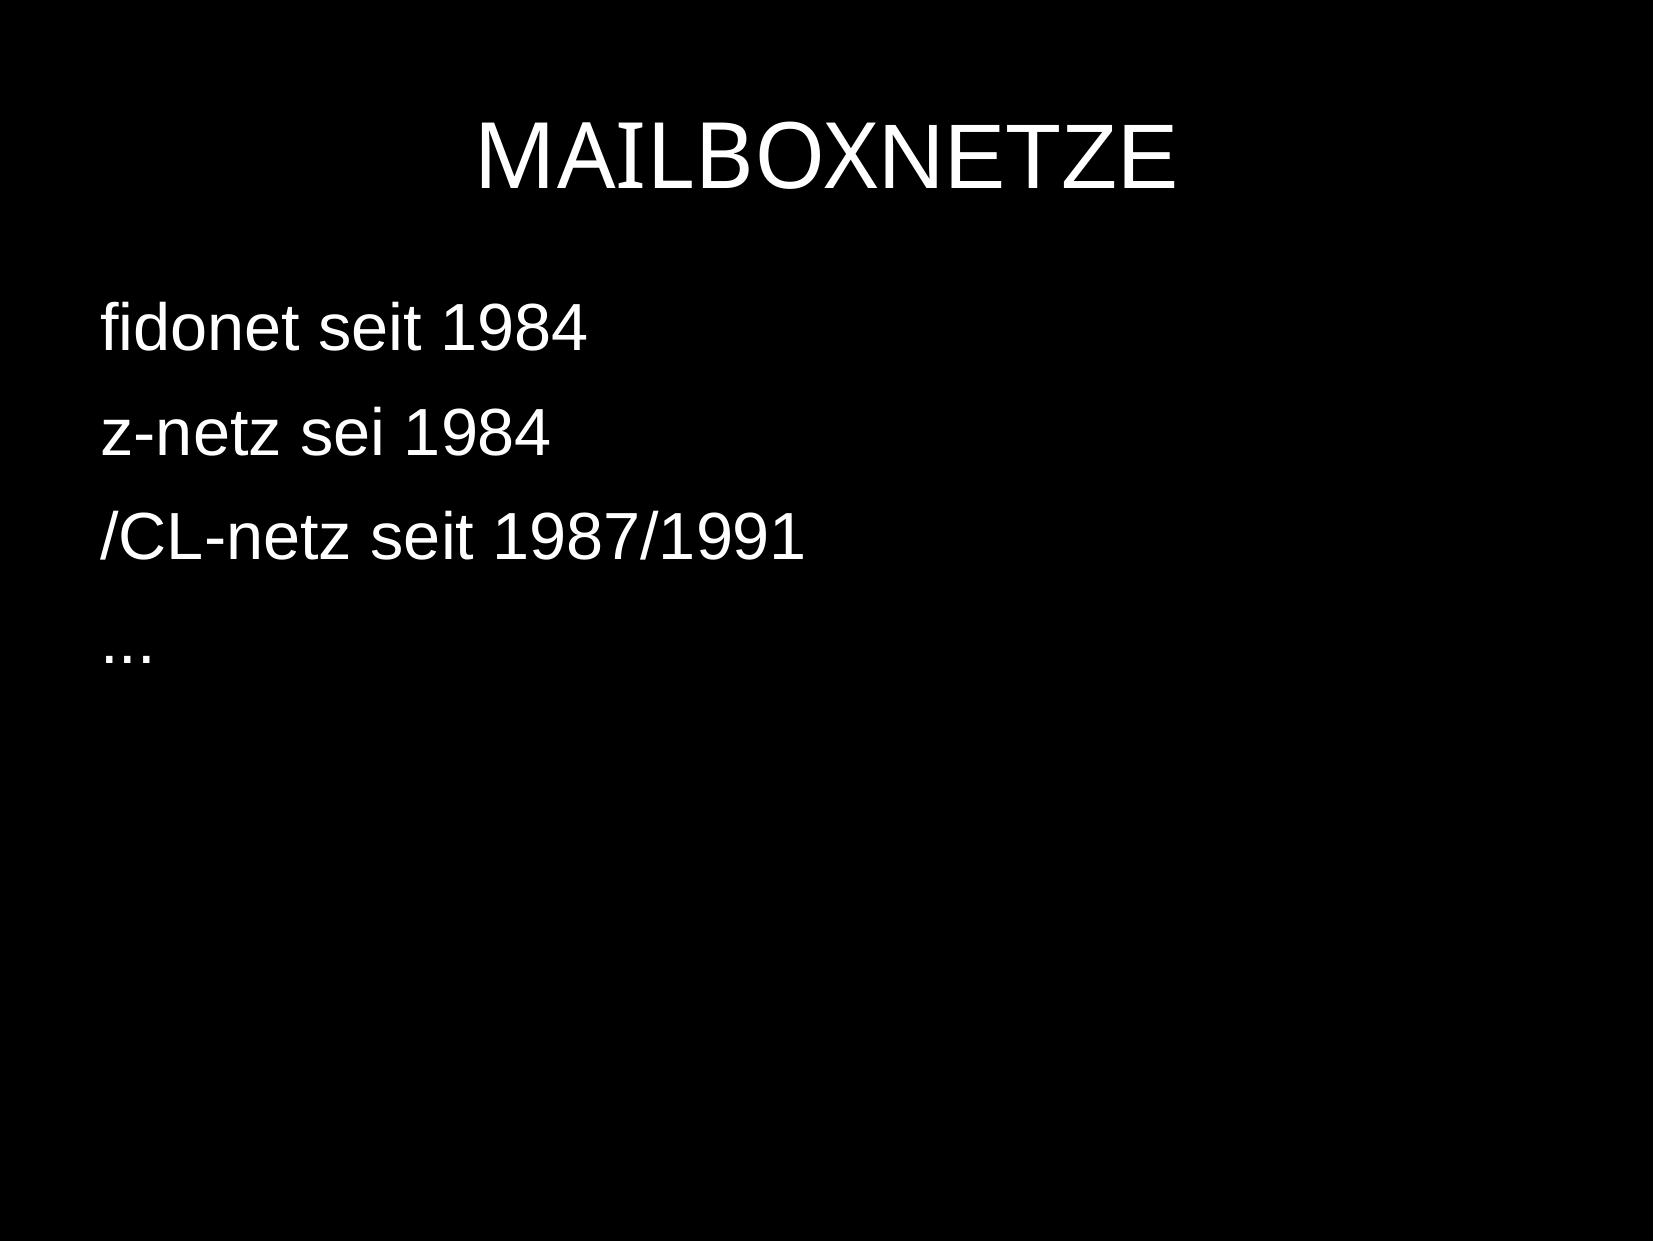

# MAILBOXNETZE
fidonet seit 1984
z-netz sei 1984
/CL-netz seit 1987/1991
...